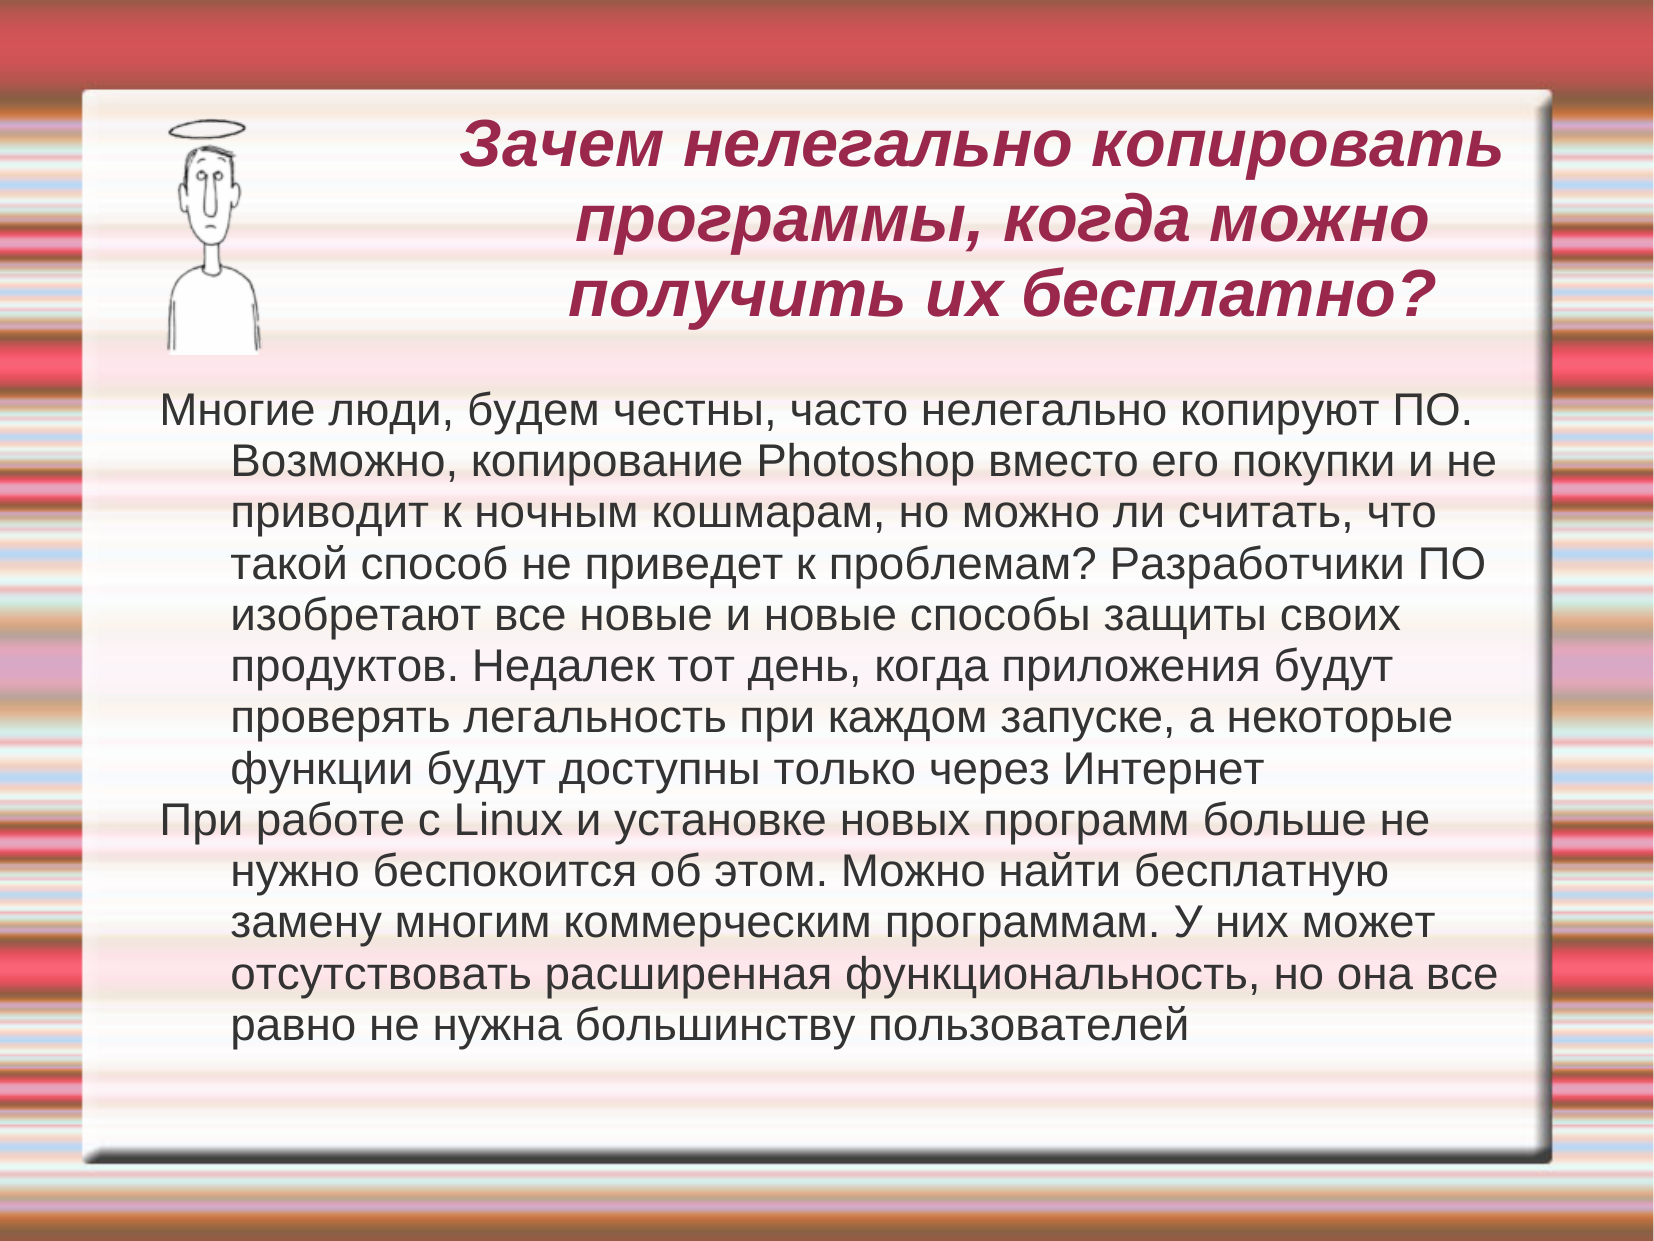

# Зачем нелегально копировать программы, когда можно получить их бесплатно?
Многие люди, будем честны, часто нелегально копируют ПО. Возможно, копирование Photoshop вместо его покупки и не приводит к ночным кошмарам, но можно ли считать, что такой способ не приведет к проблемам? Разработчики ПО изобретают все новые и новые способы защиты своих продуктов. Недалек тот день, когда приложения будут проверять легальность при каждом запуске, а некоторые функции будут доступны только через Интернет
При работе с Linux и установке новых программ больше не нужно беспокоится об этом. Можно найти бесплатную замену многим коммерческим программам. У них может отсутствовать расширенная функциональность, но она все равно не нужна большинству пользователей